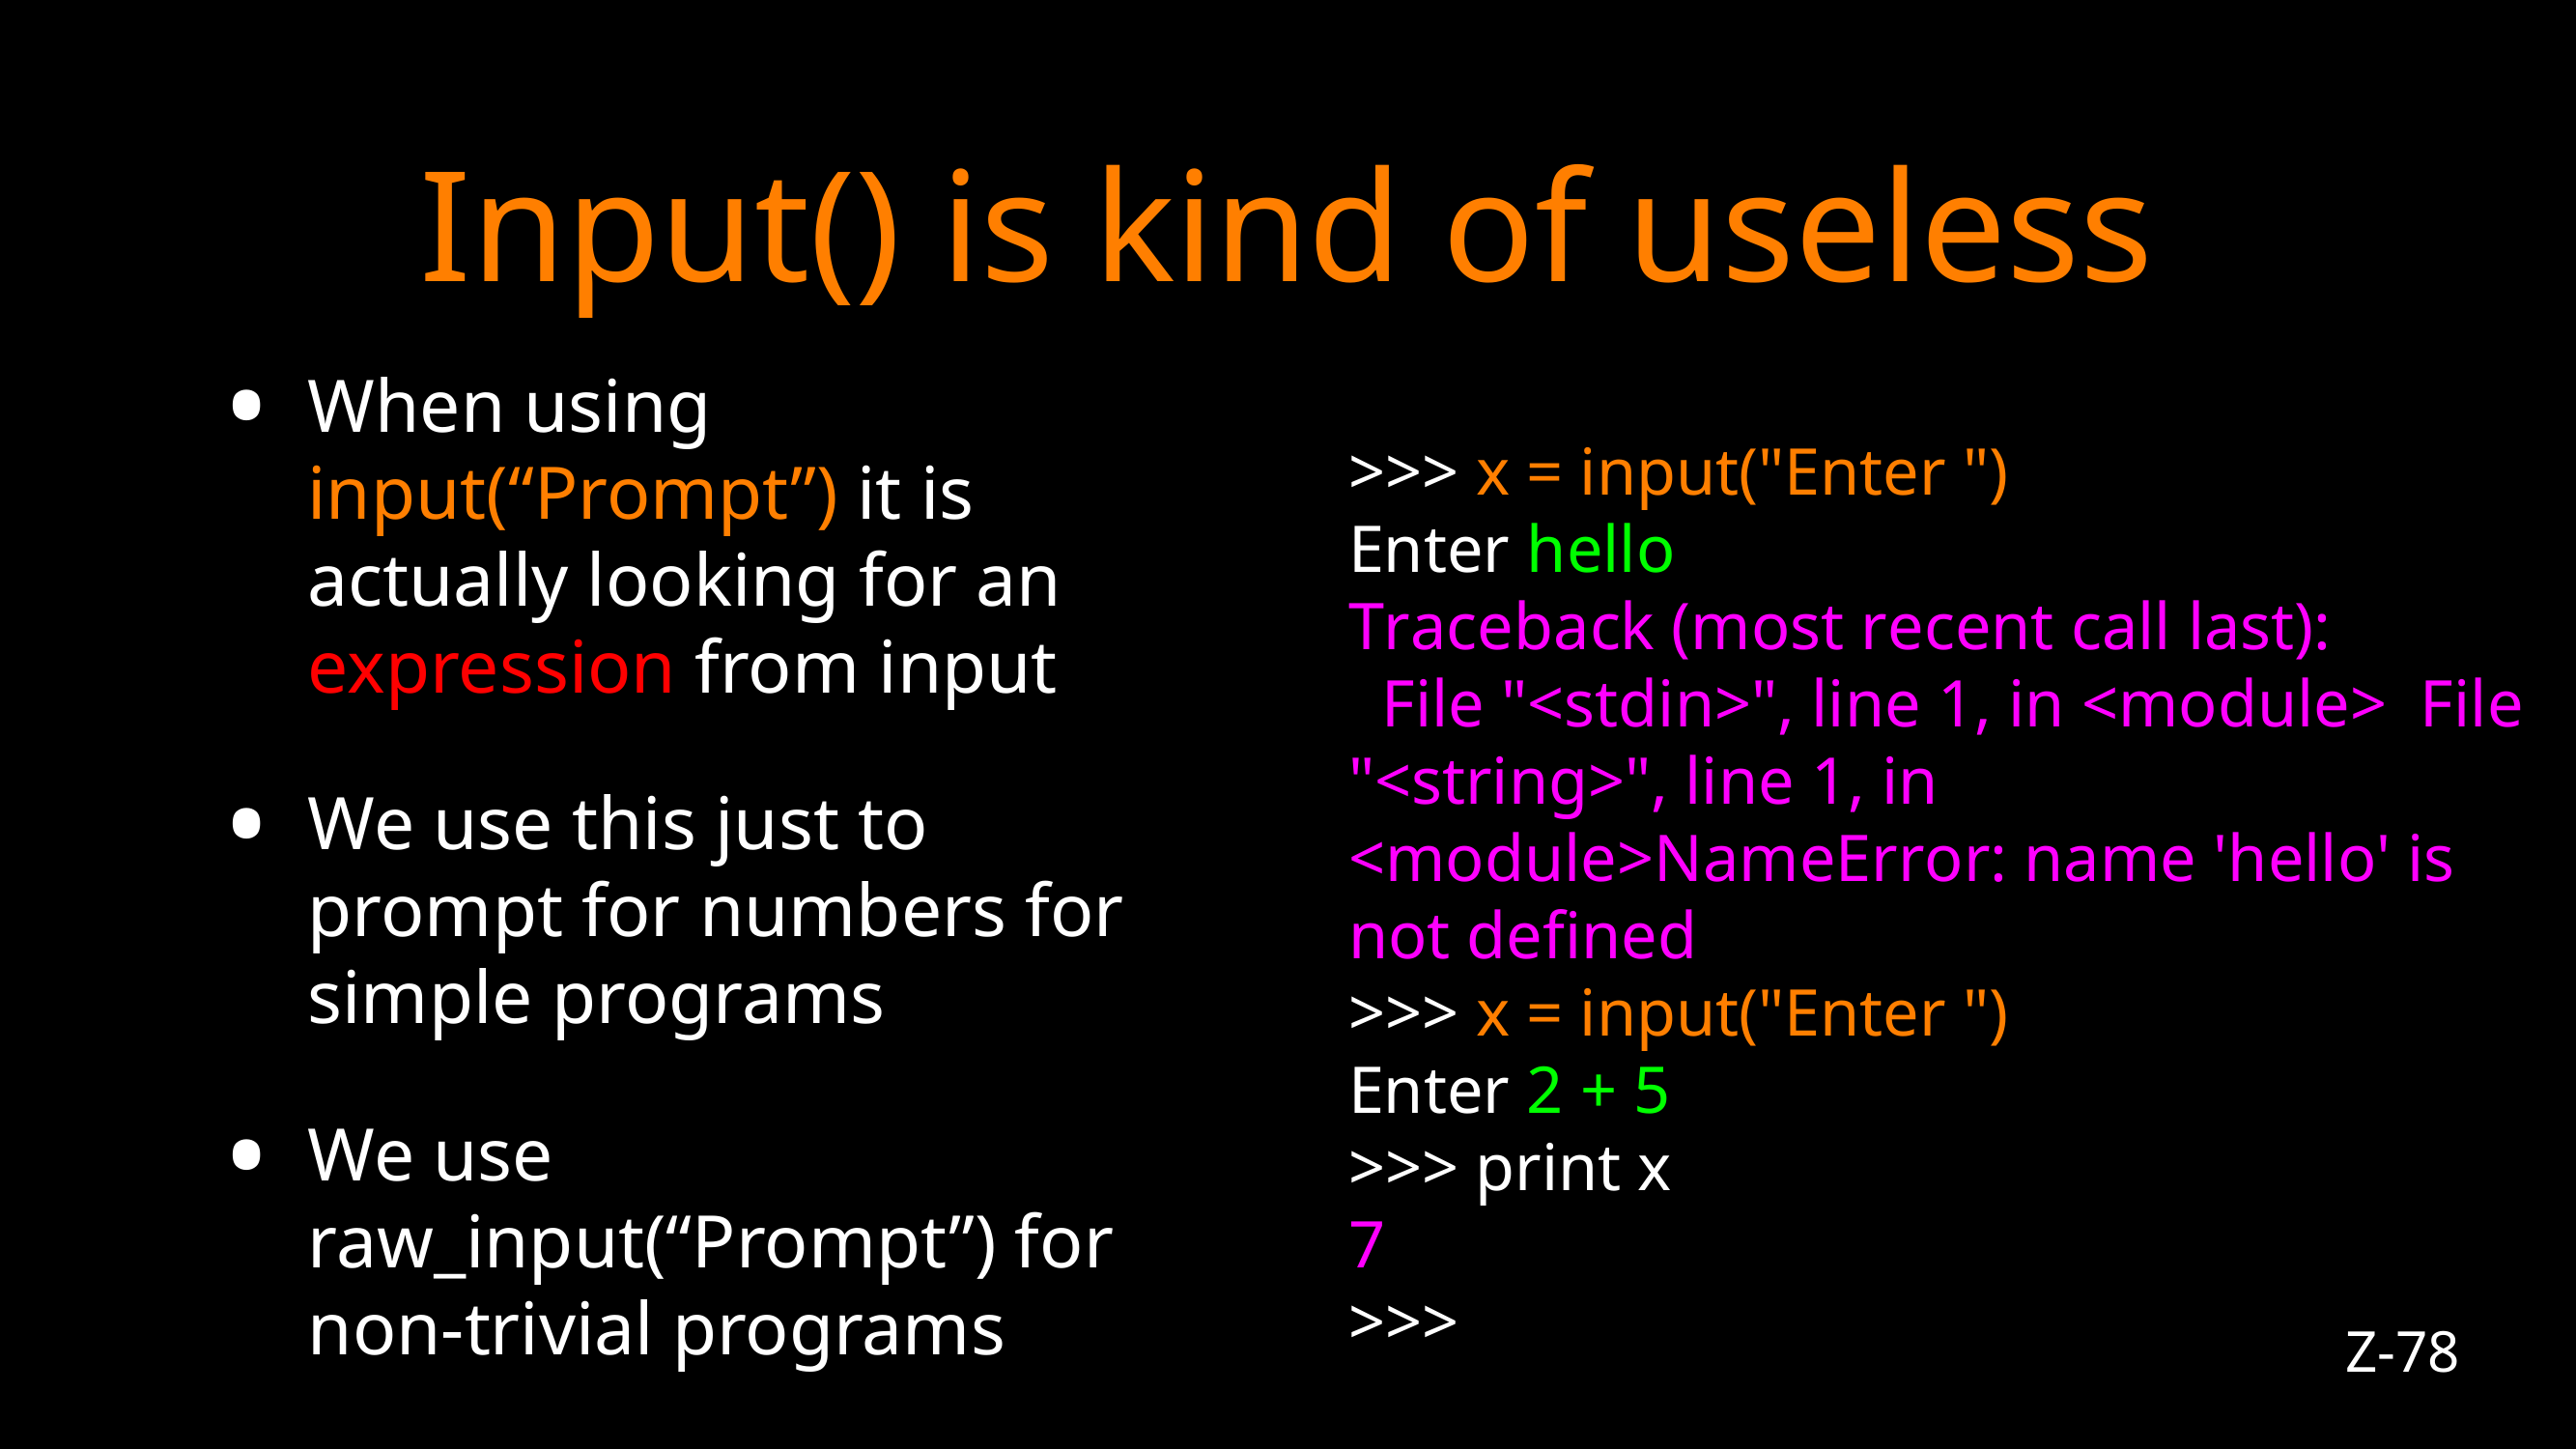

# Input() is kind of useless
When using input(“Prompt”) it is actually looking for an expression from input
We use this just to prompt for numbers for simple programs
We use raw_input(“Prompt”) for non-trivial programs
>>> x = input("Enter ")
Enter hello
Traceback (most recent call last):
 File "<stdin>", line 1, in <module> File "<string>", line 1, in <module>NameError: name 'hello' is not defined
>>> x = input("Enter ")
Enter 2 + 5
>>> print x
7
>>>
Z-78